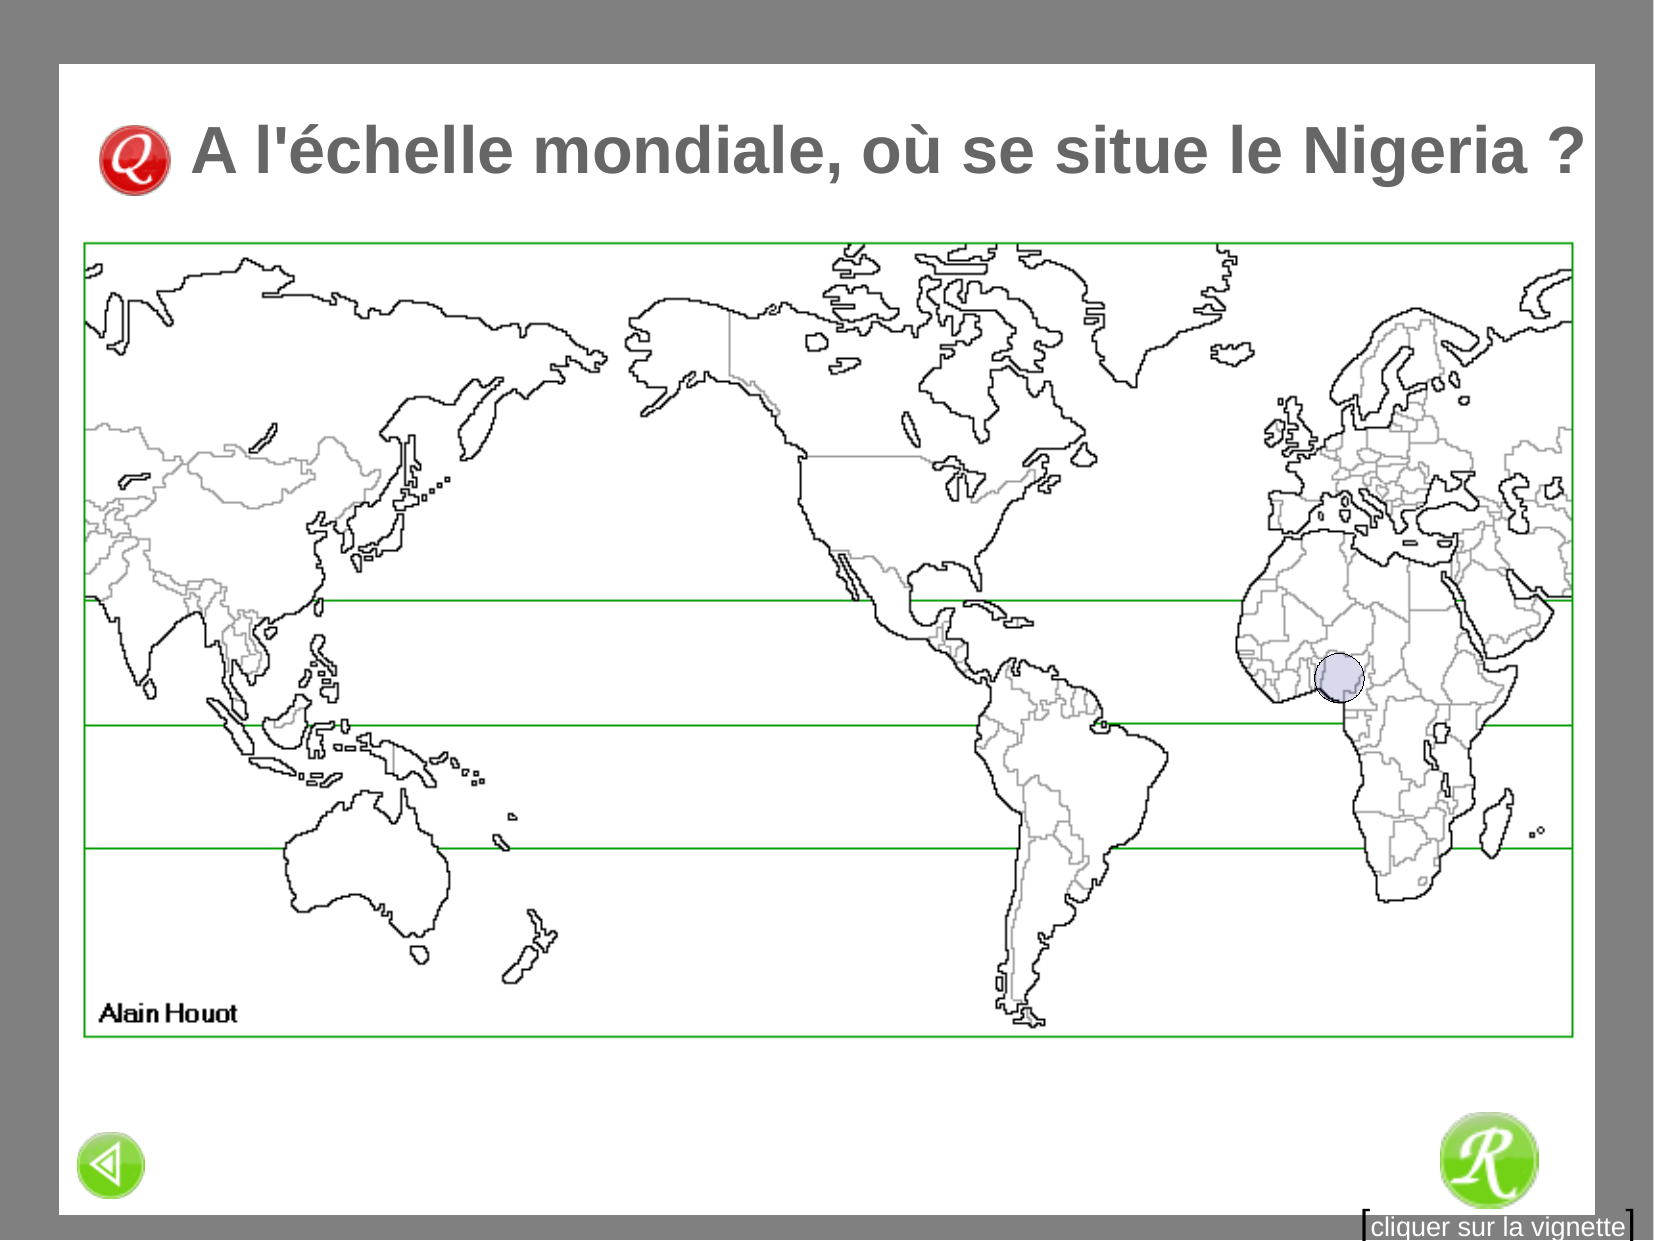

A l'échelle mondiale, où se situe le Nigeria ?
[cliquer sur la vignette]